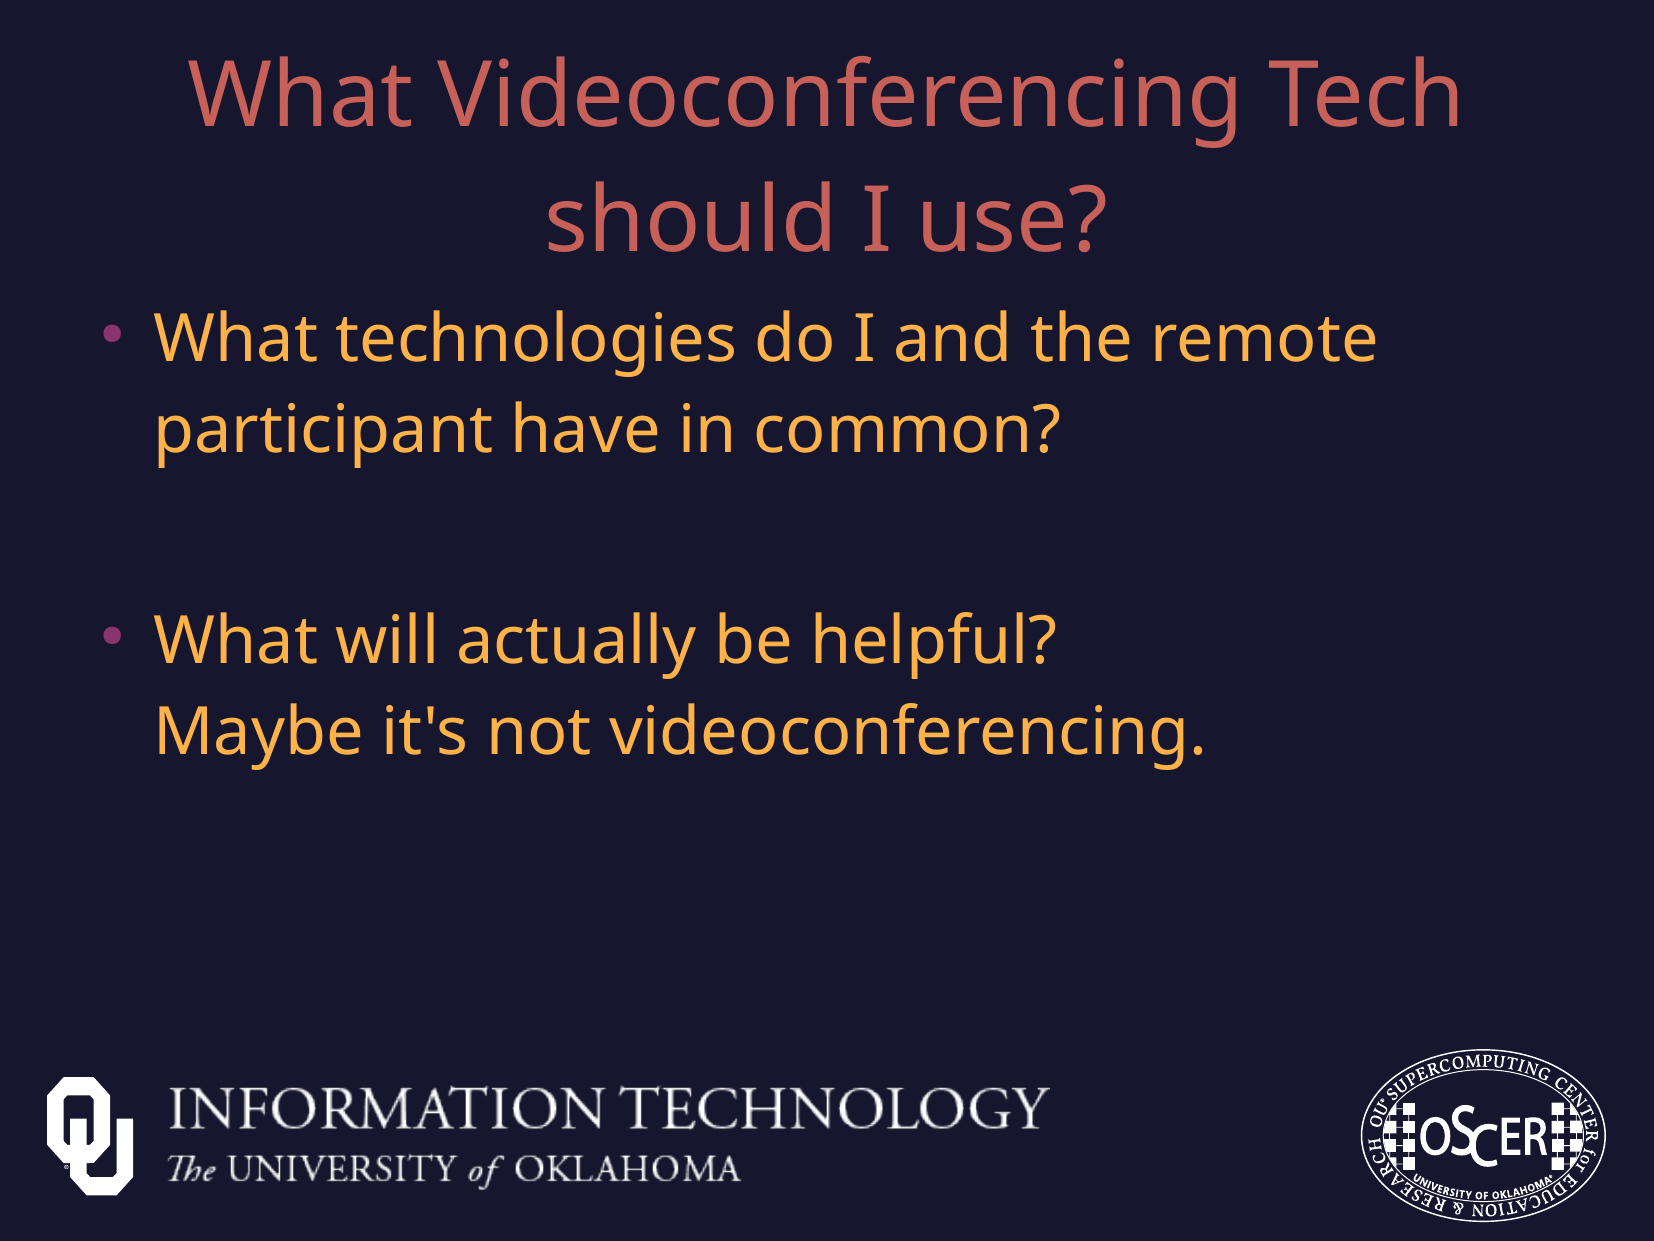

# What Videoconferencing Tech should I use?
What technologies do I and the remote participant have in common?
What will actually be helpful?
Maybe it's not videoconferencing.